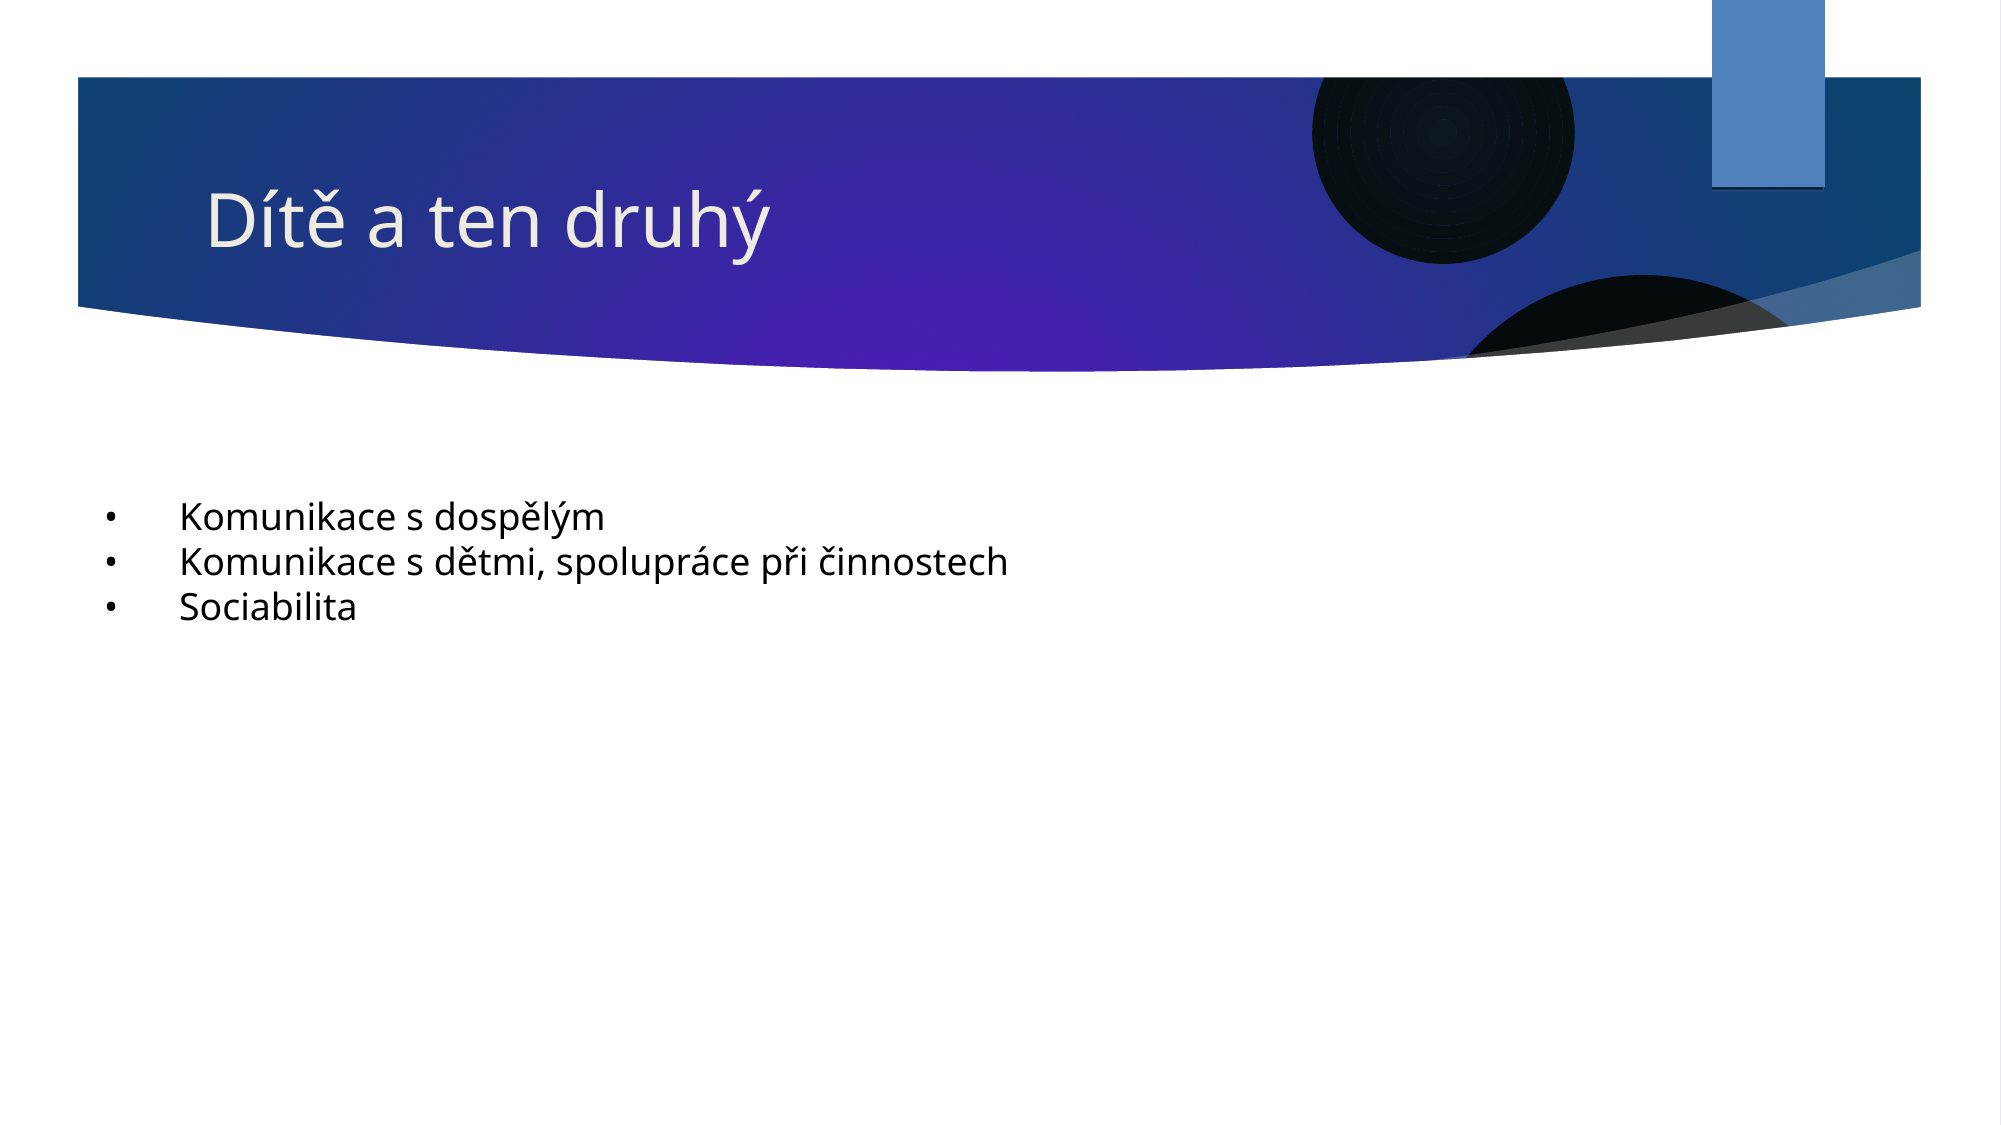

# Dítě a ten druhý
•	Komunikace s dospělým
•	Komunikace s dětmi, spolupráce při činnostech
•	Sociabilita